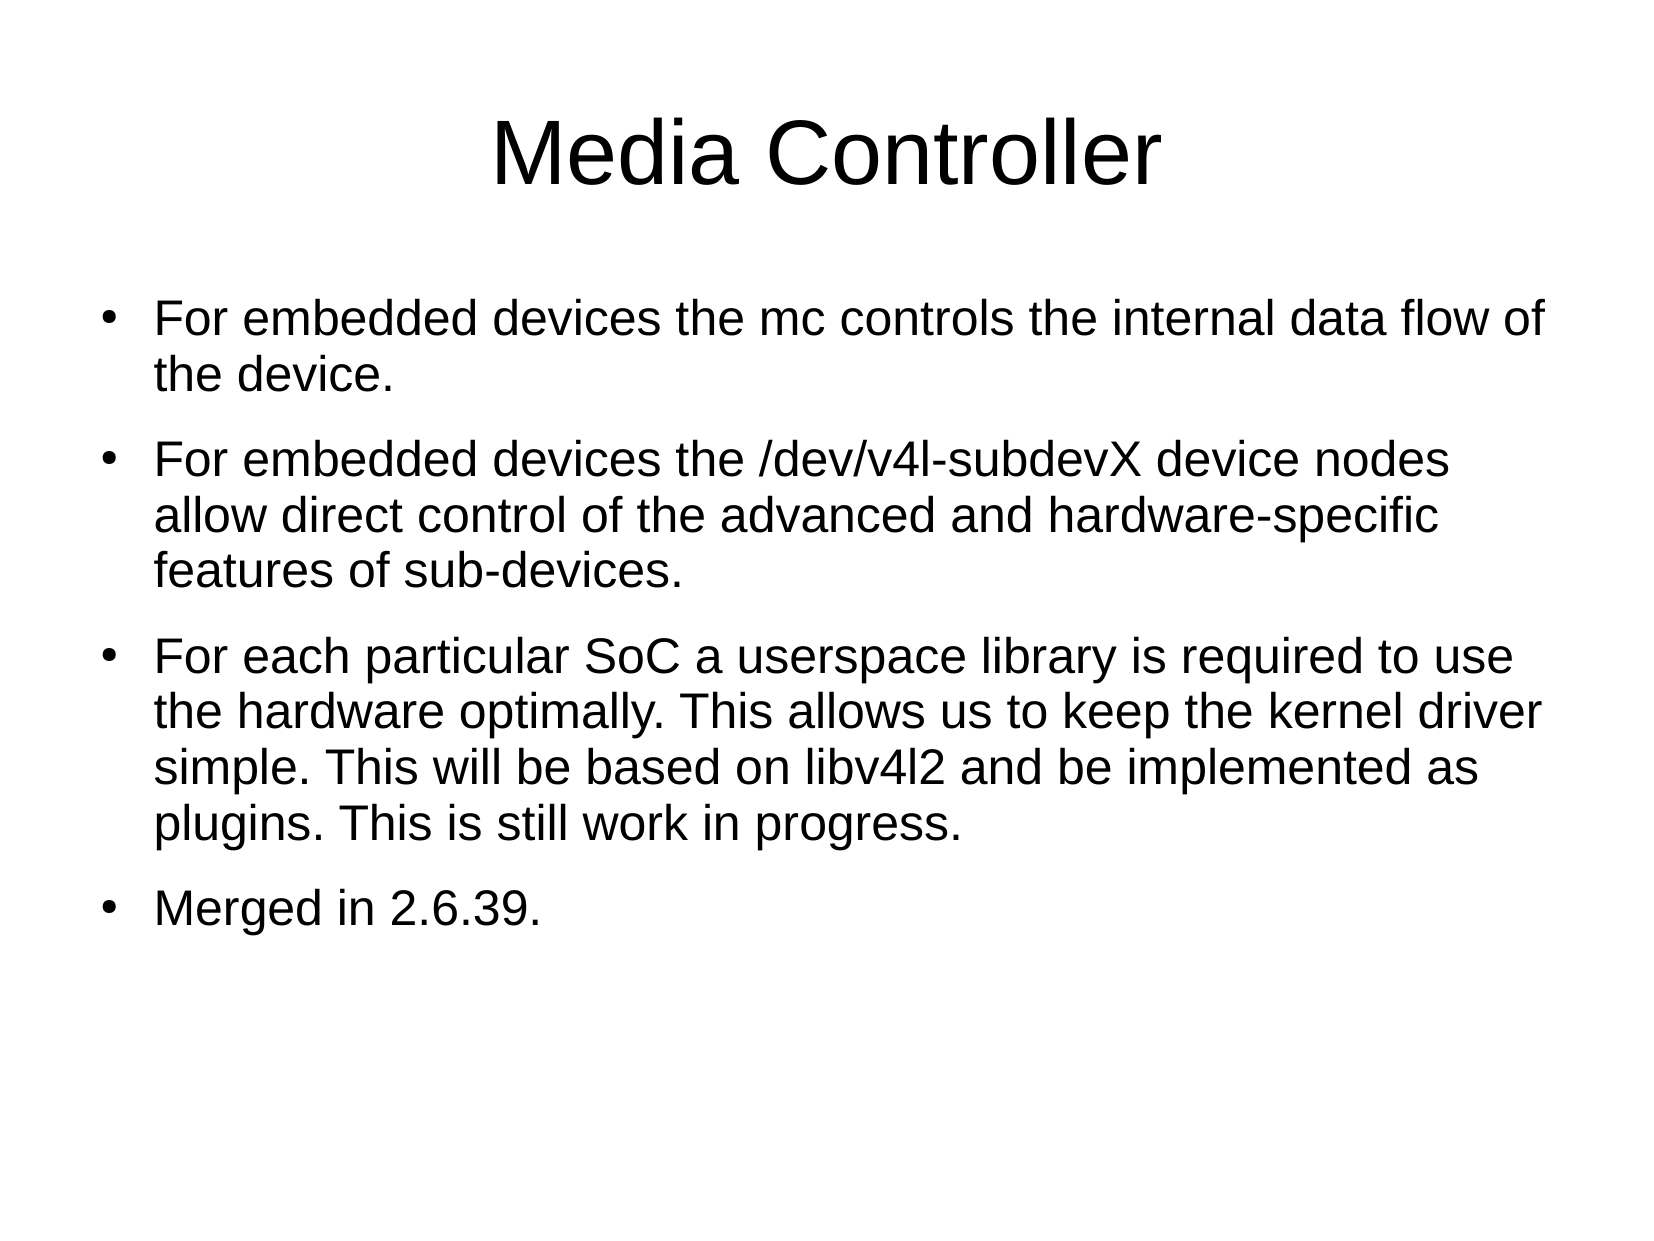

# Media Controller
For embedded devices the mc controls the internal data flow of the device.
For embedded devices the /dev/v4l-subdevX device nodes allow direct control of the advanced and hardware-specific features of sub-devices.
For each particular SoC a userspace library is required to use the hardware optimally. This allows us to keep the kernel driver simple. This will be based on libv4l2 and be implemented as plugins. This is still work in progress.
Merged in 2.6.39.